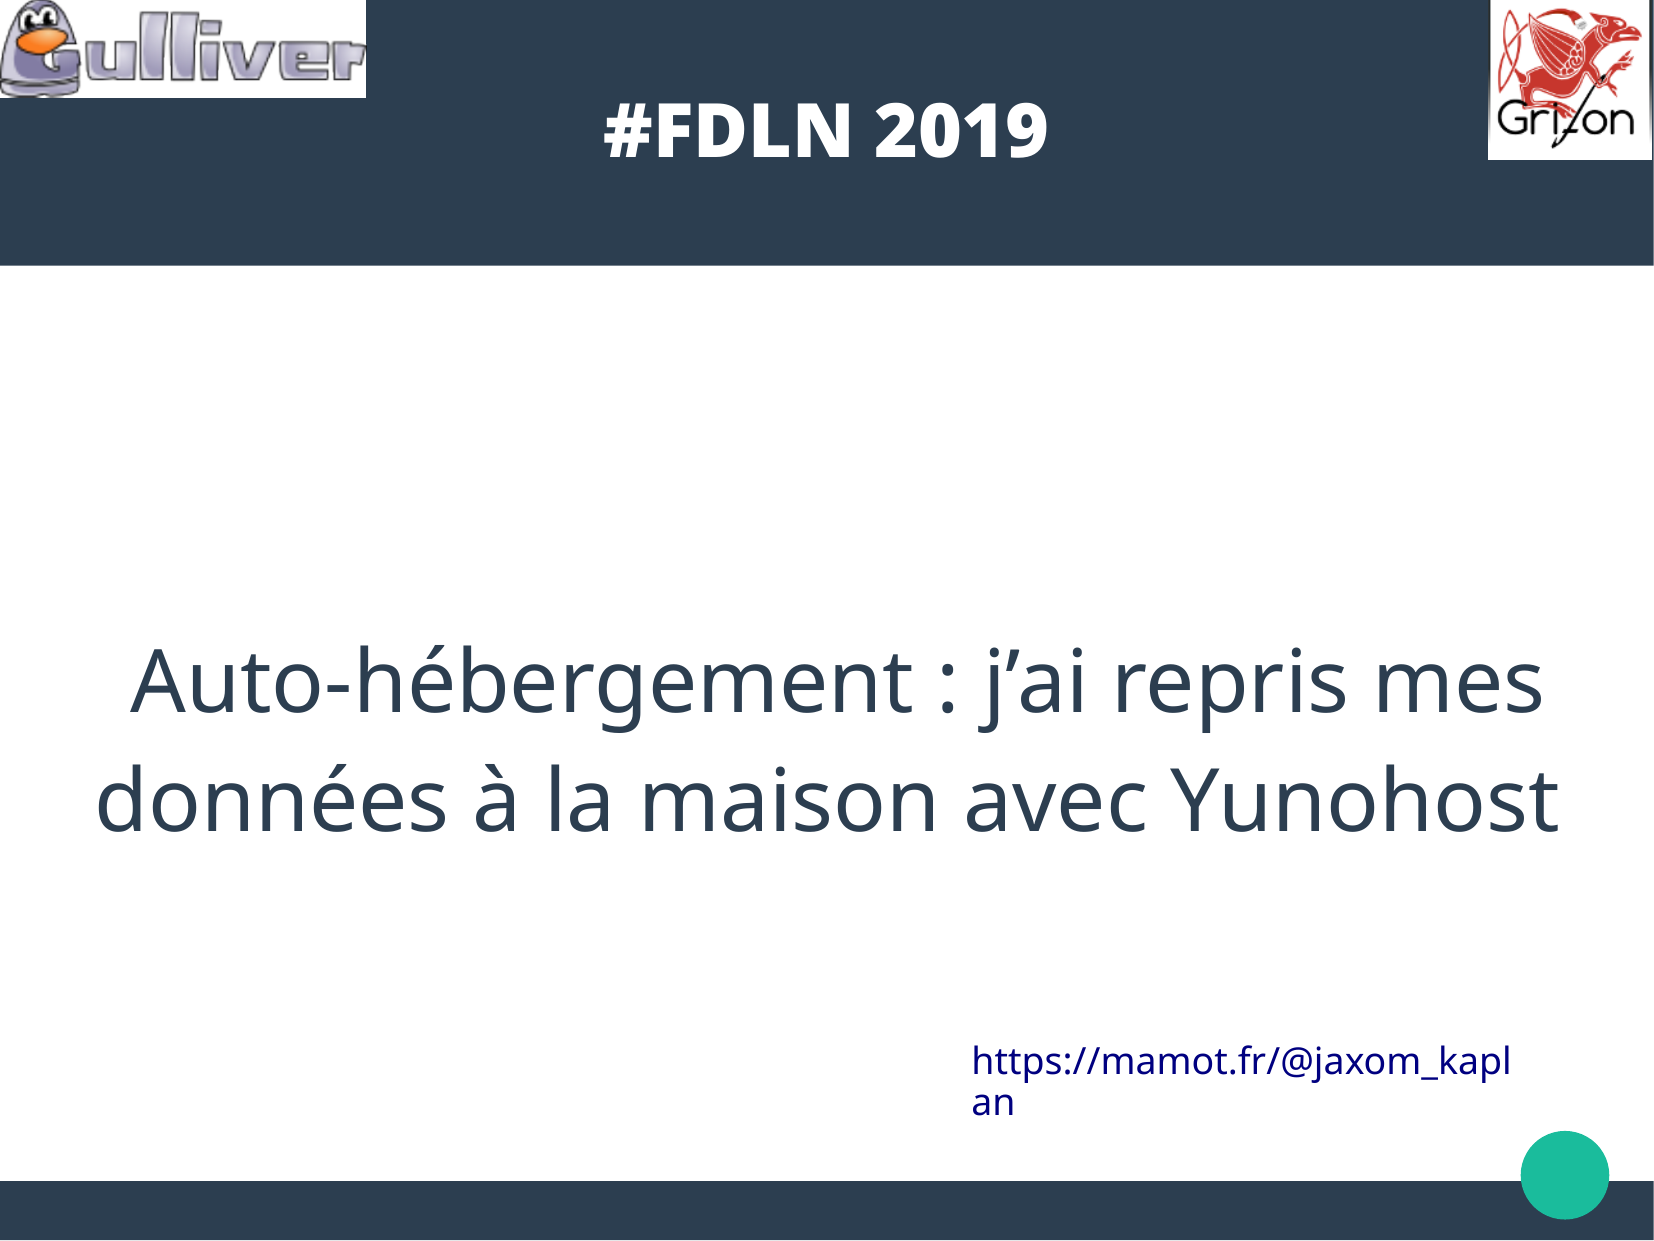

# #FDLN 2019
 Auto-hébergement : j’ai repris mes données à la maison avec Yunohost
https://mamot.fr/@jaxom_kaplan